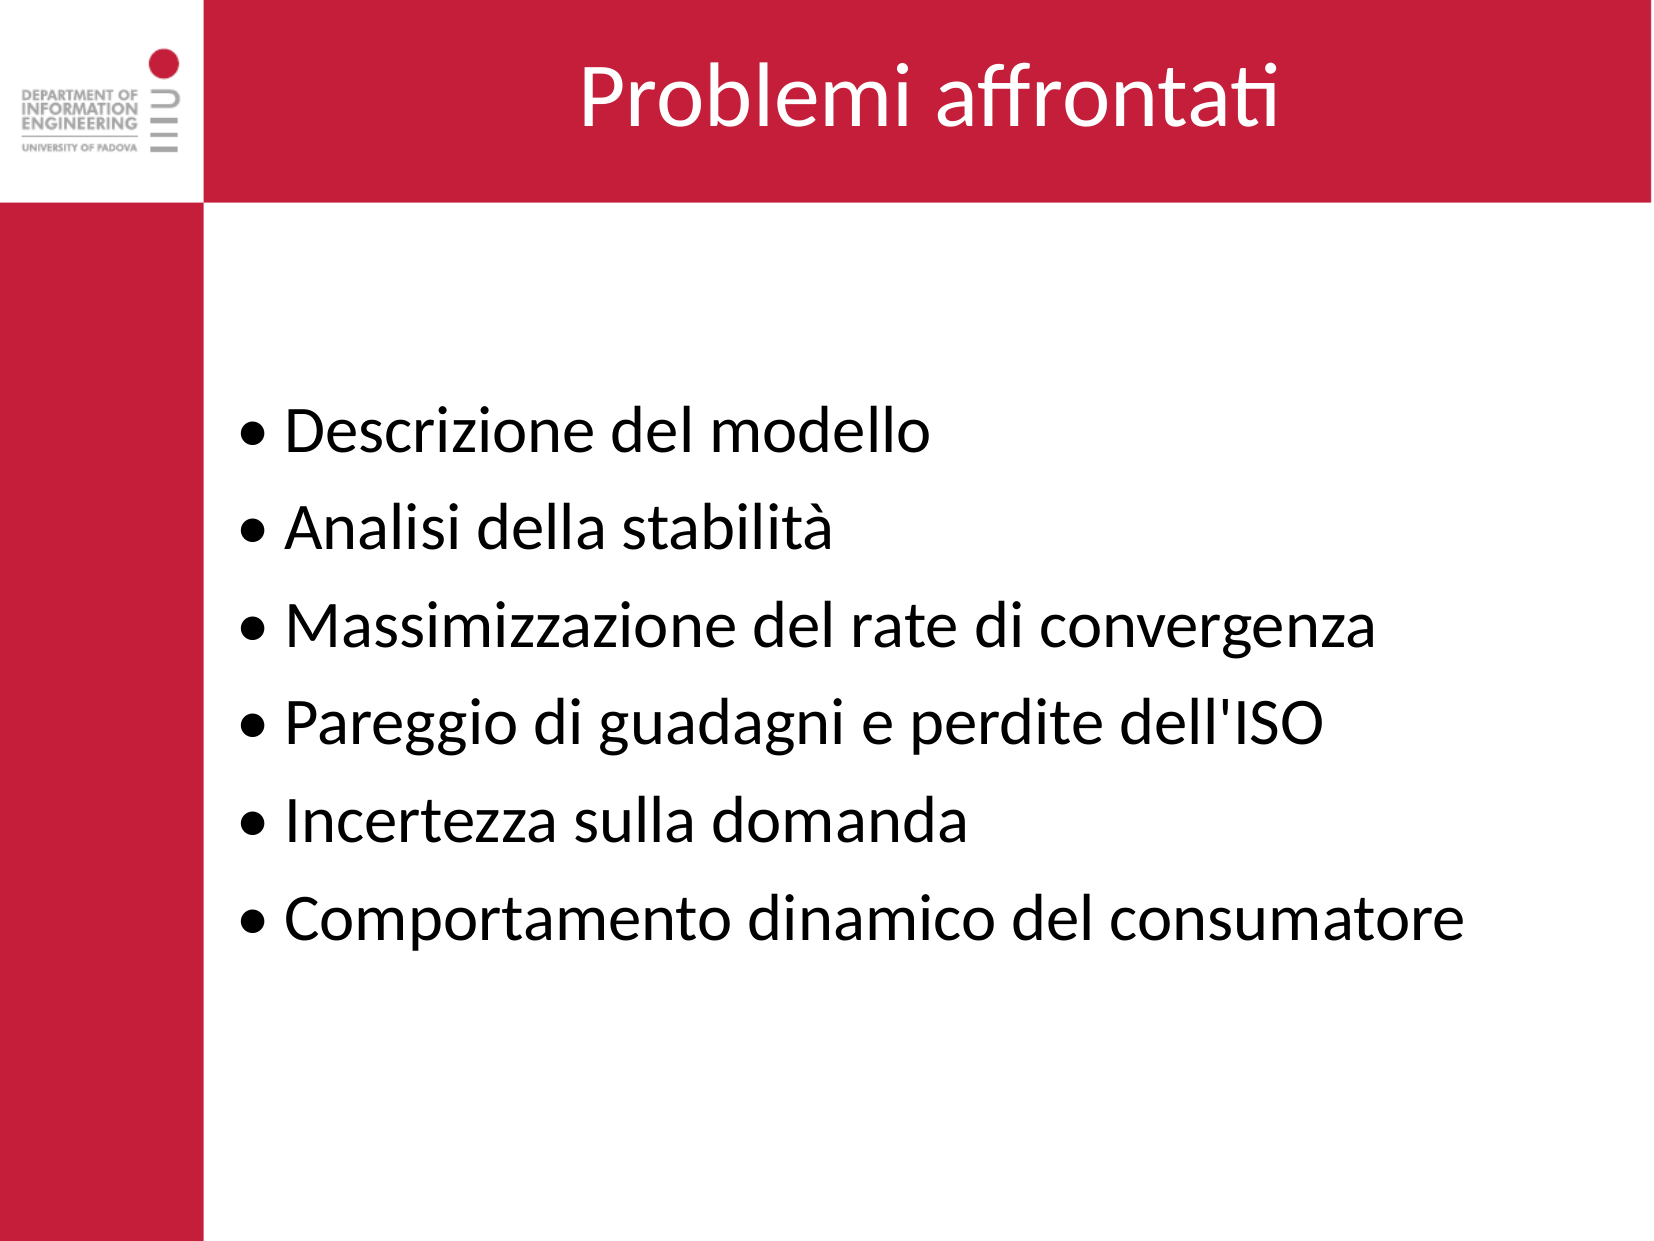

# Problemi affrontati
• Descrizione del modello
• Analisi della stabilità
• Massimizzazione del rate di convergenza
• Pareggio di guadagni e perdite dell'ISO
• Incertezza sulla domanda
• Comportamento dinamico del consumatore